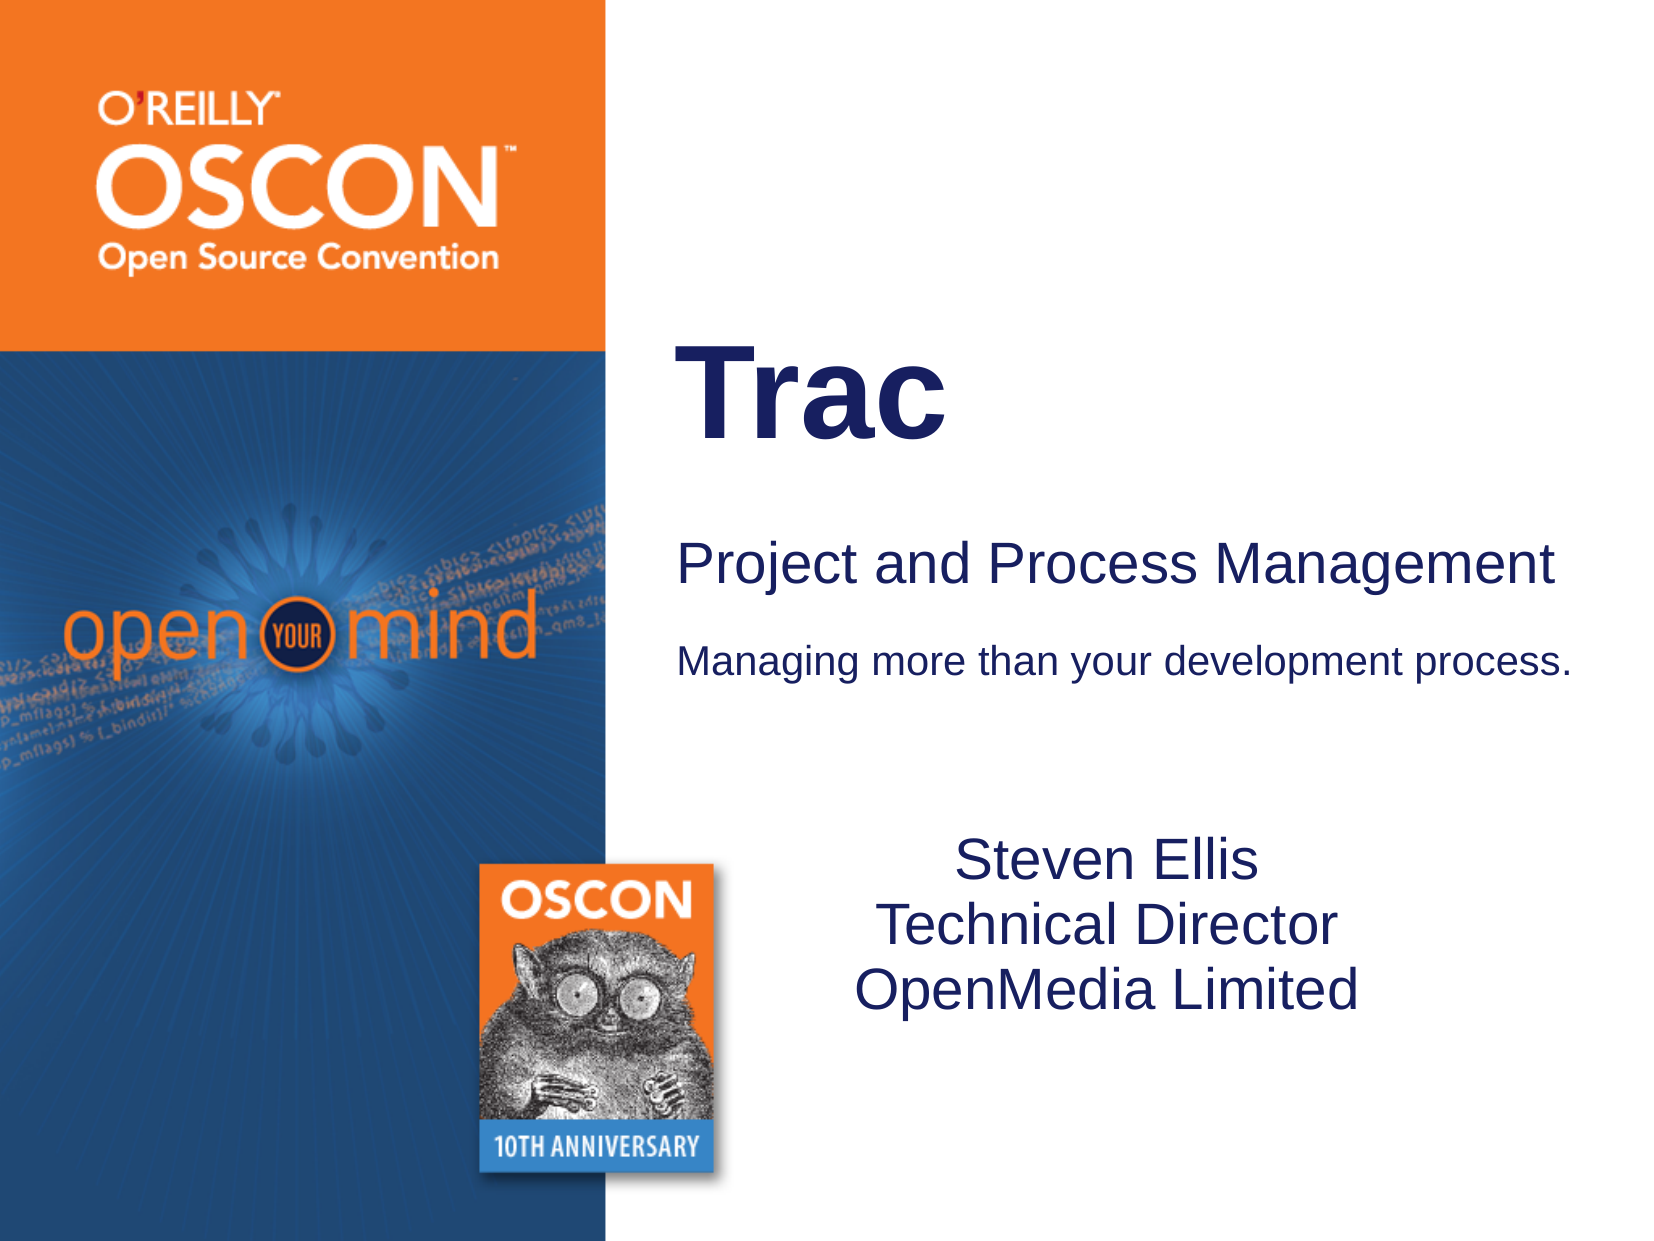

# Trac
Project and Process Management
Managing more than your development process.
Steven Ellis
Technical Director
OpenMedia Limited